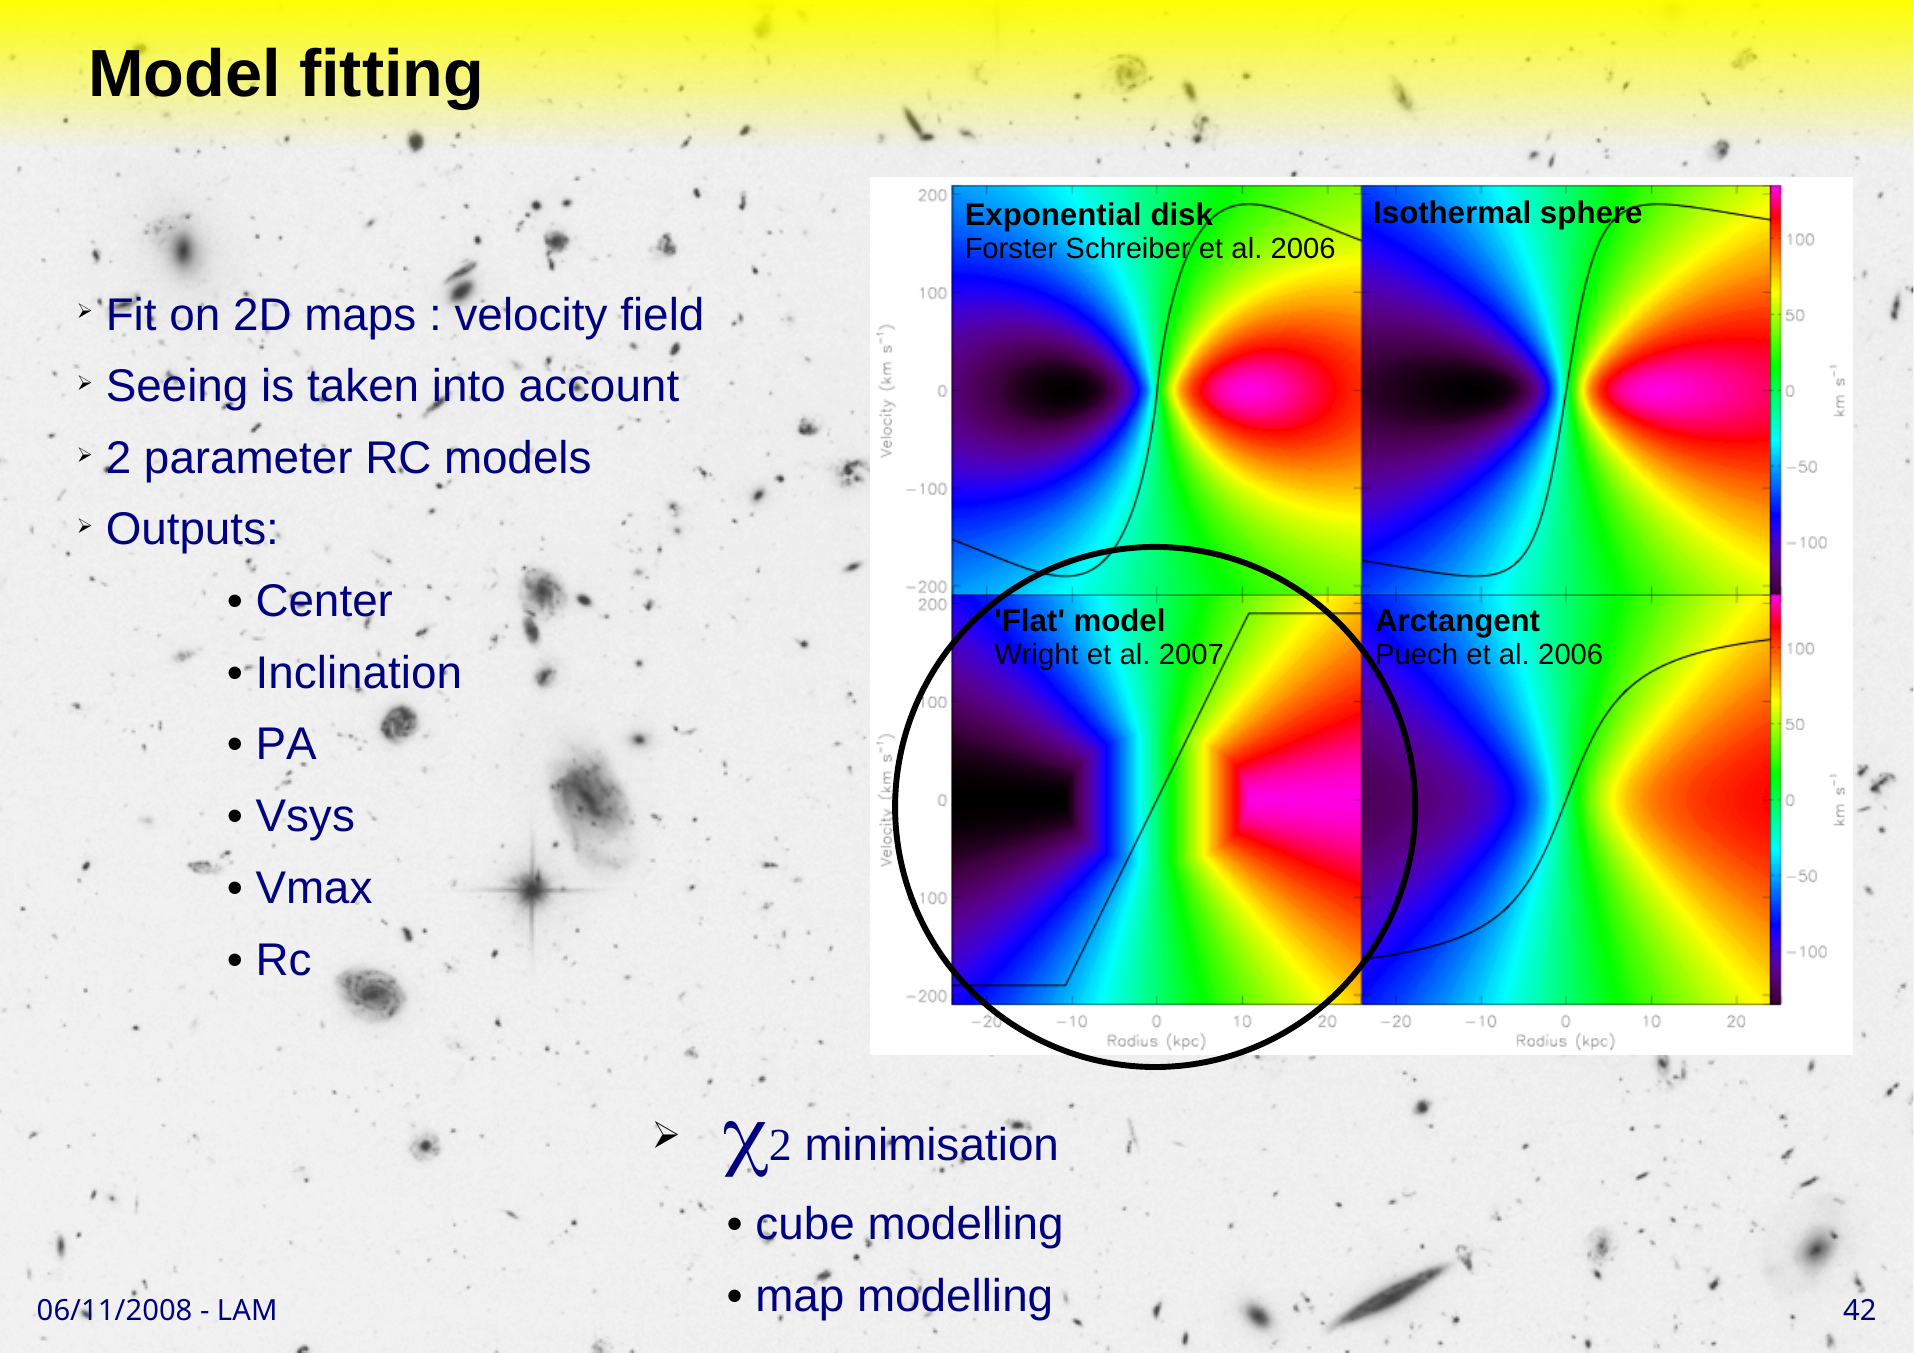

# Model fitting
Isothermal sphere
Exponential disk
Forster Schreiber et al. 2006
 Fit on 2D maps : velocity field
 Seeing is taken into account
 2 parameter RC models
 Outputs:
 Center
 Inclination
 PA
 Vsys
 Vmax
 Rc
'Flat' model
Wright et al. 2007
Arctangent
Puech et al. 2006
 c2 minimisation
 cube modelling
 map modelling
42
06/11/2008 - LAM